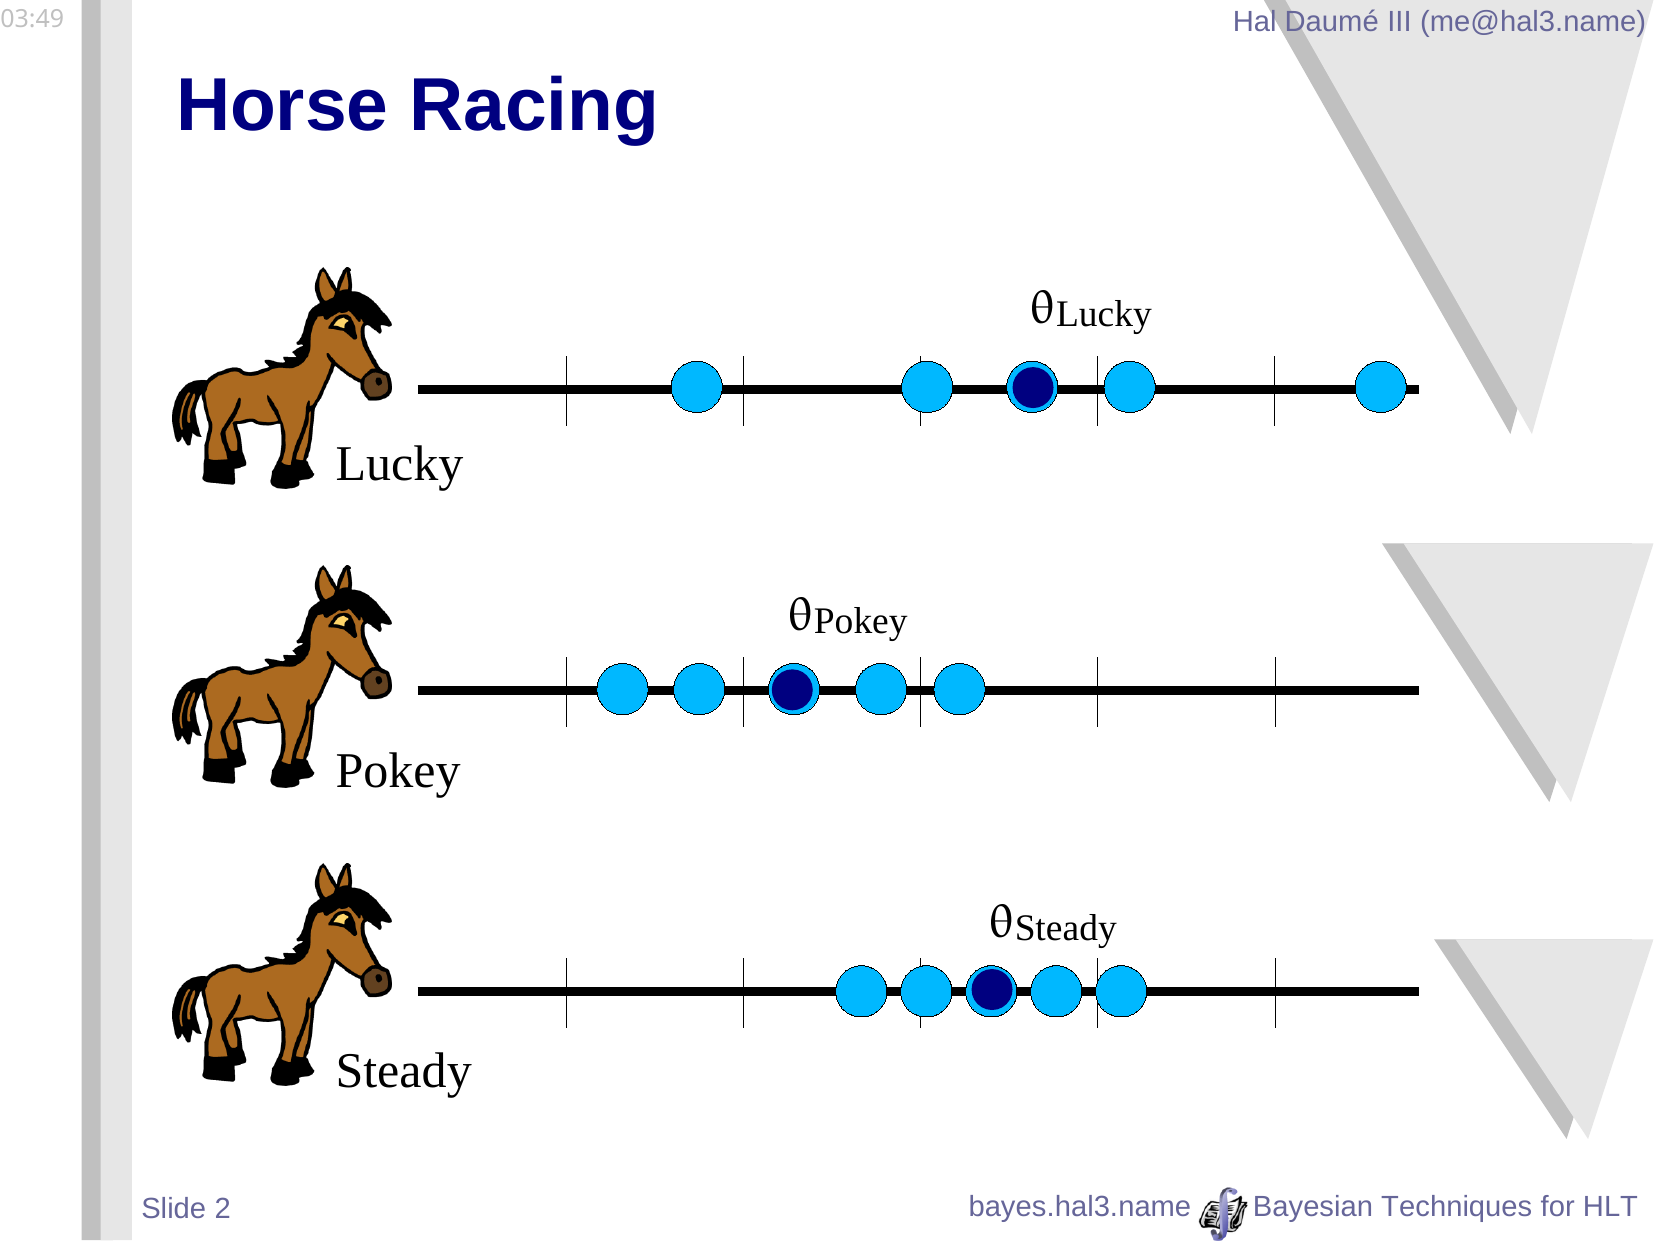

# Horse Racing
Lucky
Pokey
Steady
Lucky
Pokey
Steady